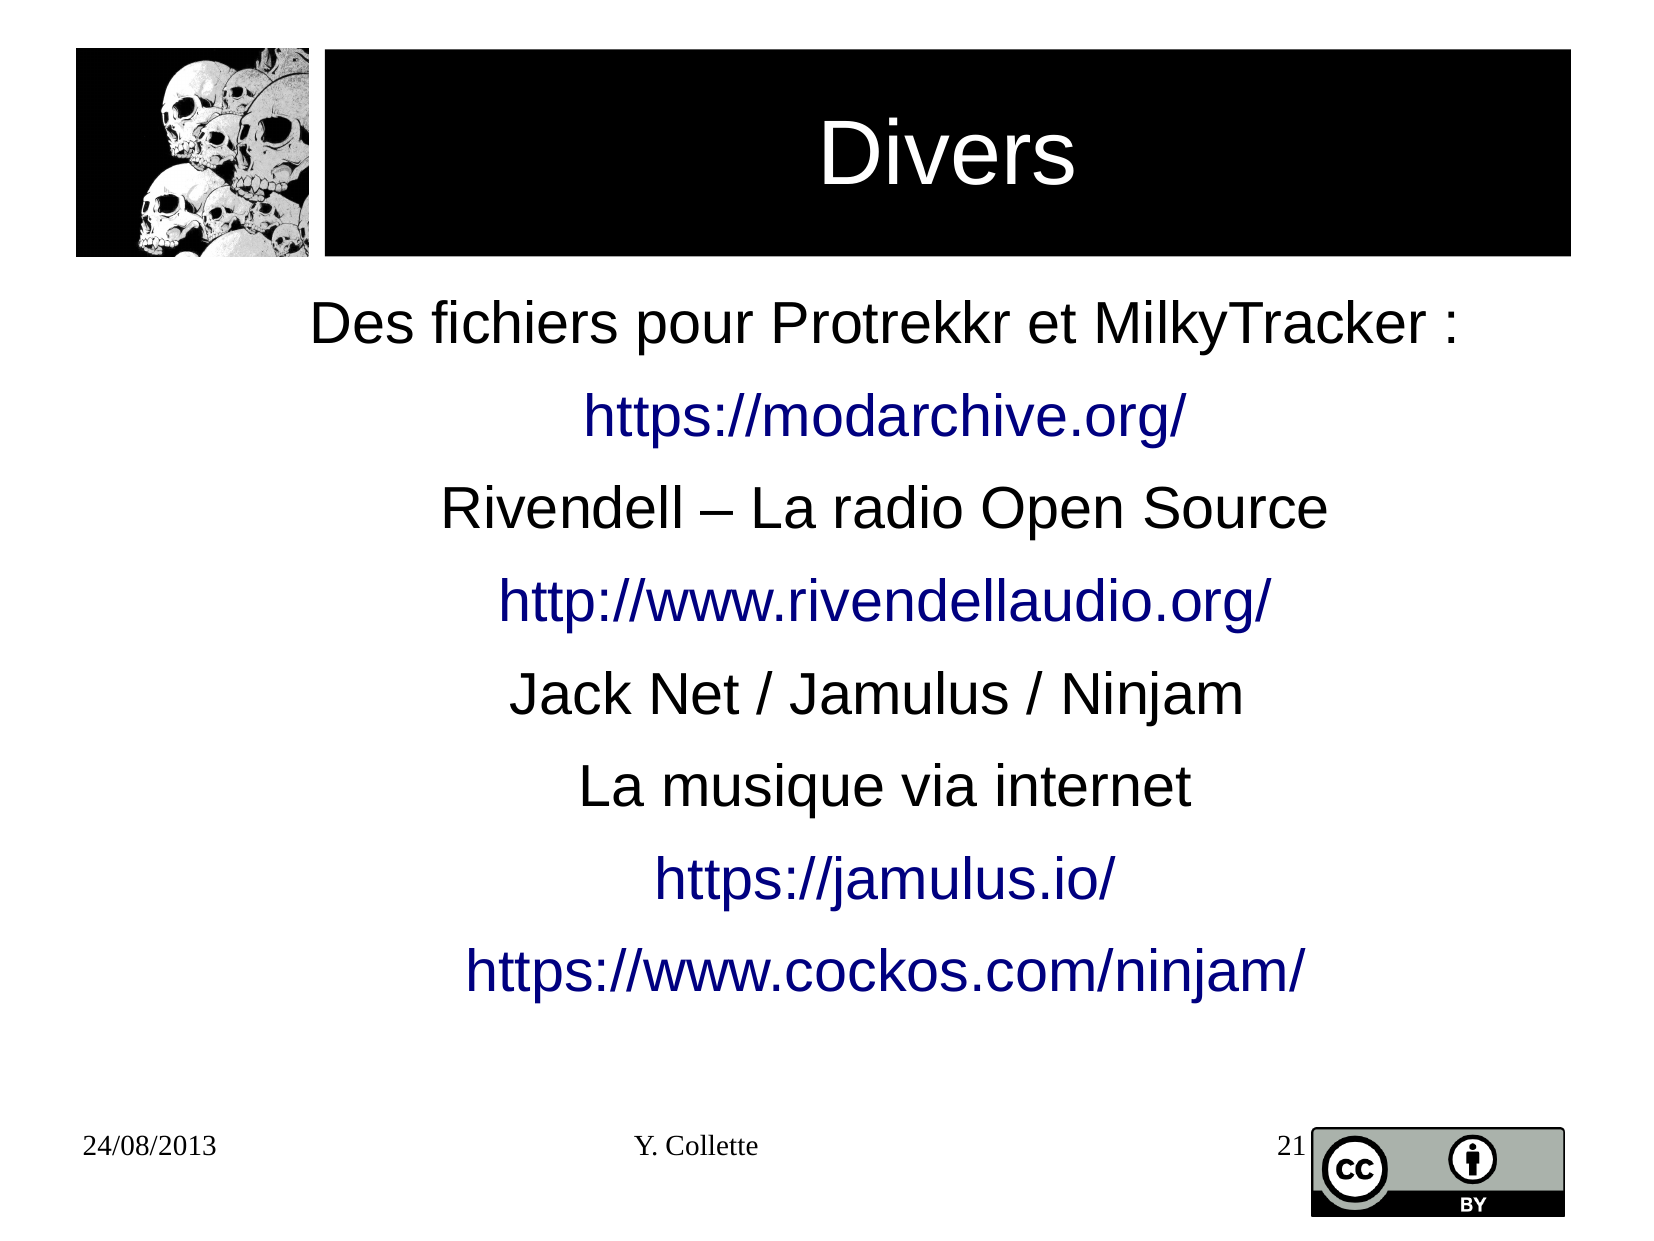

# Divers
Des fichiers pour Protrekkr et MilkyTracker :
https://modarchive.org/
Rivendell – La radio Open Source
http://www.rivendellaudio.org/
Jack Net / Jamulus / Ninjam
La musique via internet
https://jamulus.io/
https://www.cockos.com/ninjam/
Y. Collette
21